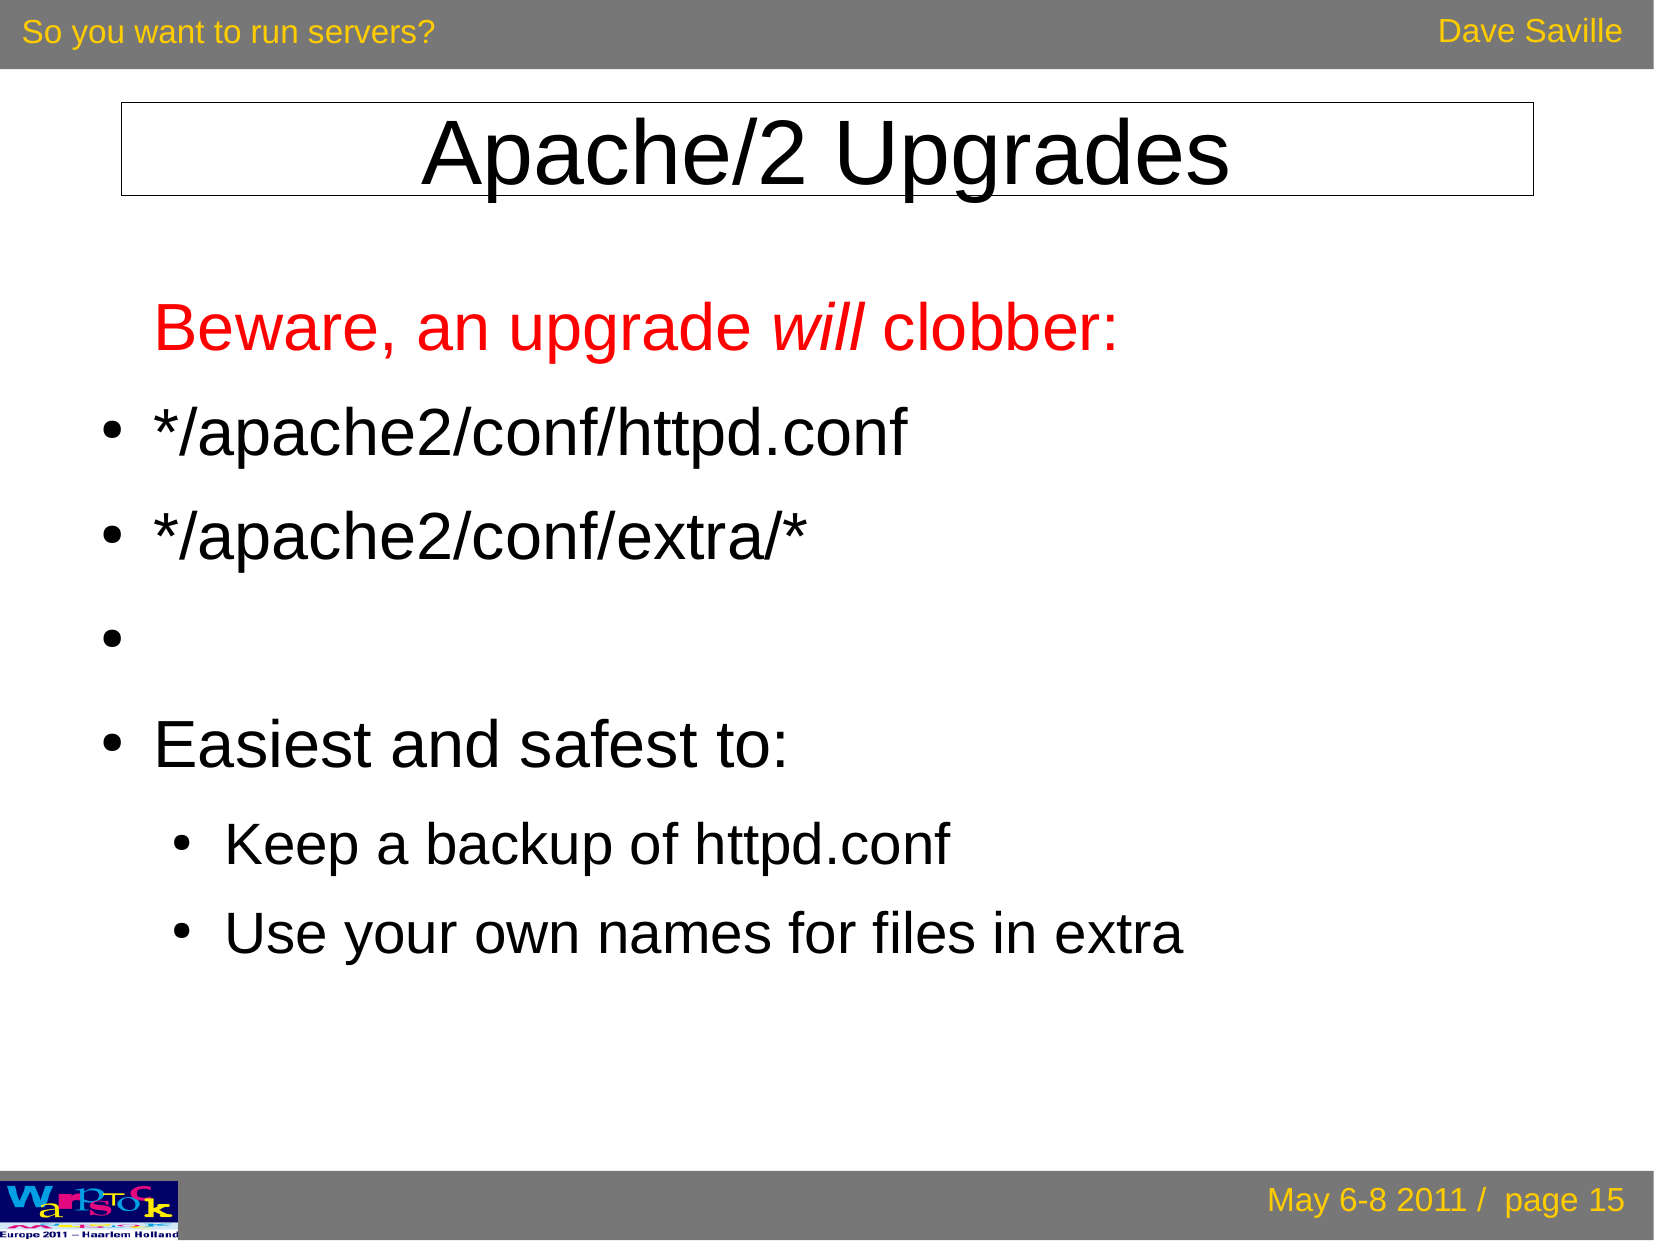

# Apache/2 Upgrades
Beware, an upgrade will clobber:
*/apache2/conf/httpd.conf
*/apache2/conf/extra/*
Easiest and safest to:
Keep a backup of httpd.conf
Use your own names for files in extra